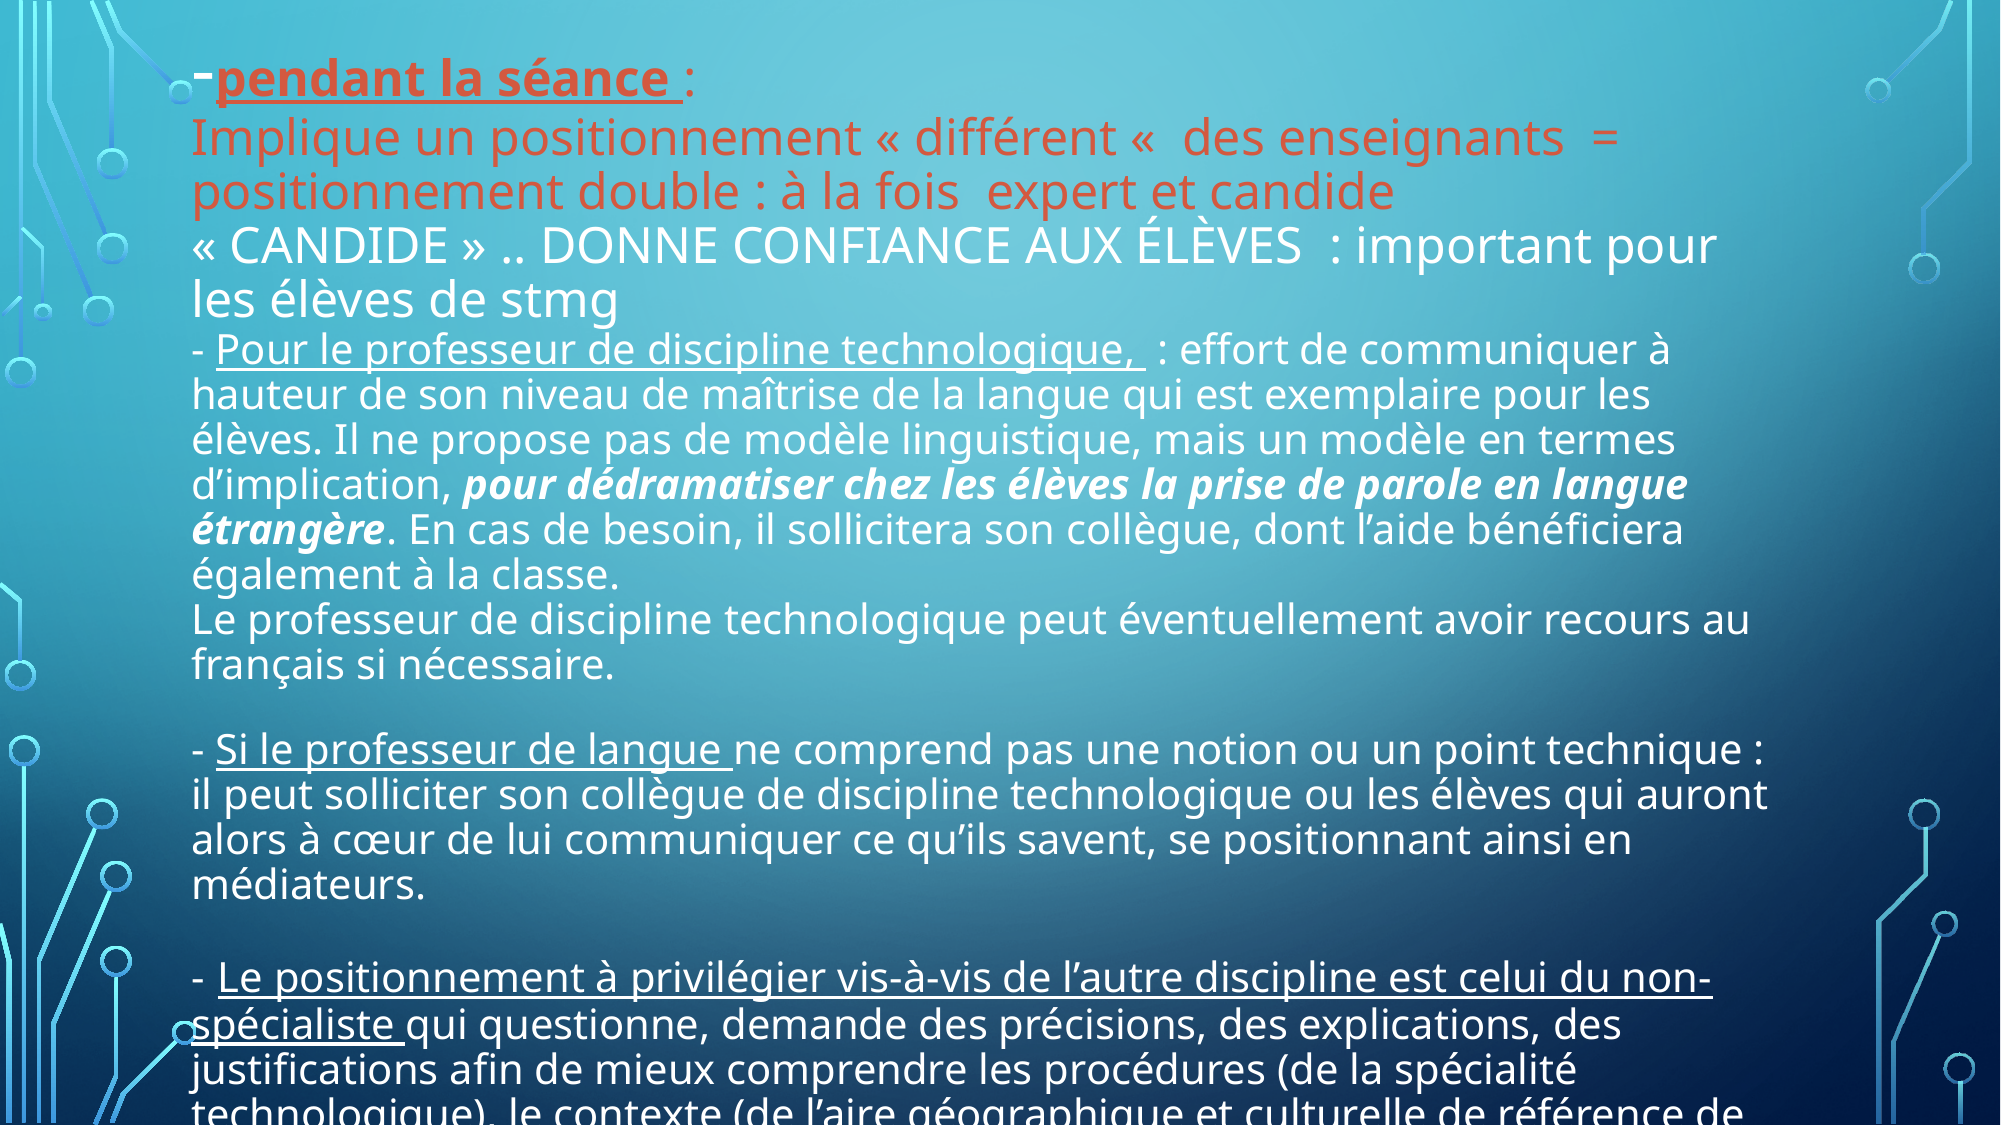

-pendant la séance :
Implique un positionnement « différent «  des enseignants  = positionnement double : à la fois expert et candide
« candide » .. Donne confiance aux élèves : important pour les élèves de stmg
- Pour le professeur de discipline technologique, : effort de communiquer à hauteur de son niveau de maîtrise de la langue qui est exemplaire pour les élèves. Il ne propose pas de modèle linguistique, mais un modèle en termes d’implication, pour dédramatiser chez les élèves la prise de parole en langue étrangère. En cas de besoin, il sollicitera son collègue, dont l’aide bénéficiera également à la classe.
Le professeur de discipline technologique peut éventuellement avoir recours au français si nécessaire.
- Si le professeur de langue ne comprend pas une notion ou un point technique : il peut solliciter son collègue de discipline technologique ou les élèves qui auront alors à cœur de lui communiquer ce qu’ils savent, se positionnant ainsi en médiateurs.
- Le positionnement à privilégier vis-à-vis de l’autre discipline est celui du non-spécialiste qui questionne, demande des précisions, des explications, des justifications afin de mieux comprendre les procédures (de la spécialité technologique), le contexte (de l’aire géographique et culturelle de référence de la langue) ou les choix des élèves (face à une tâche donnée)